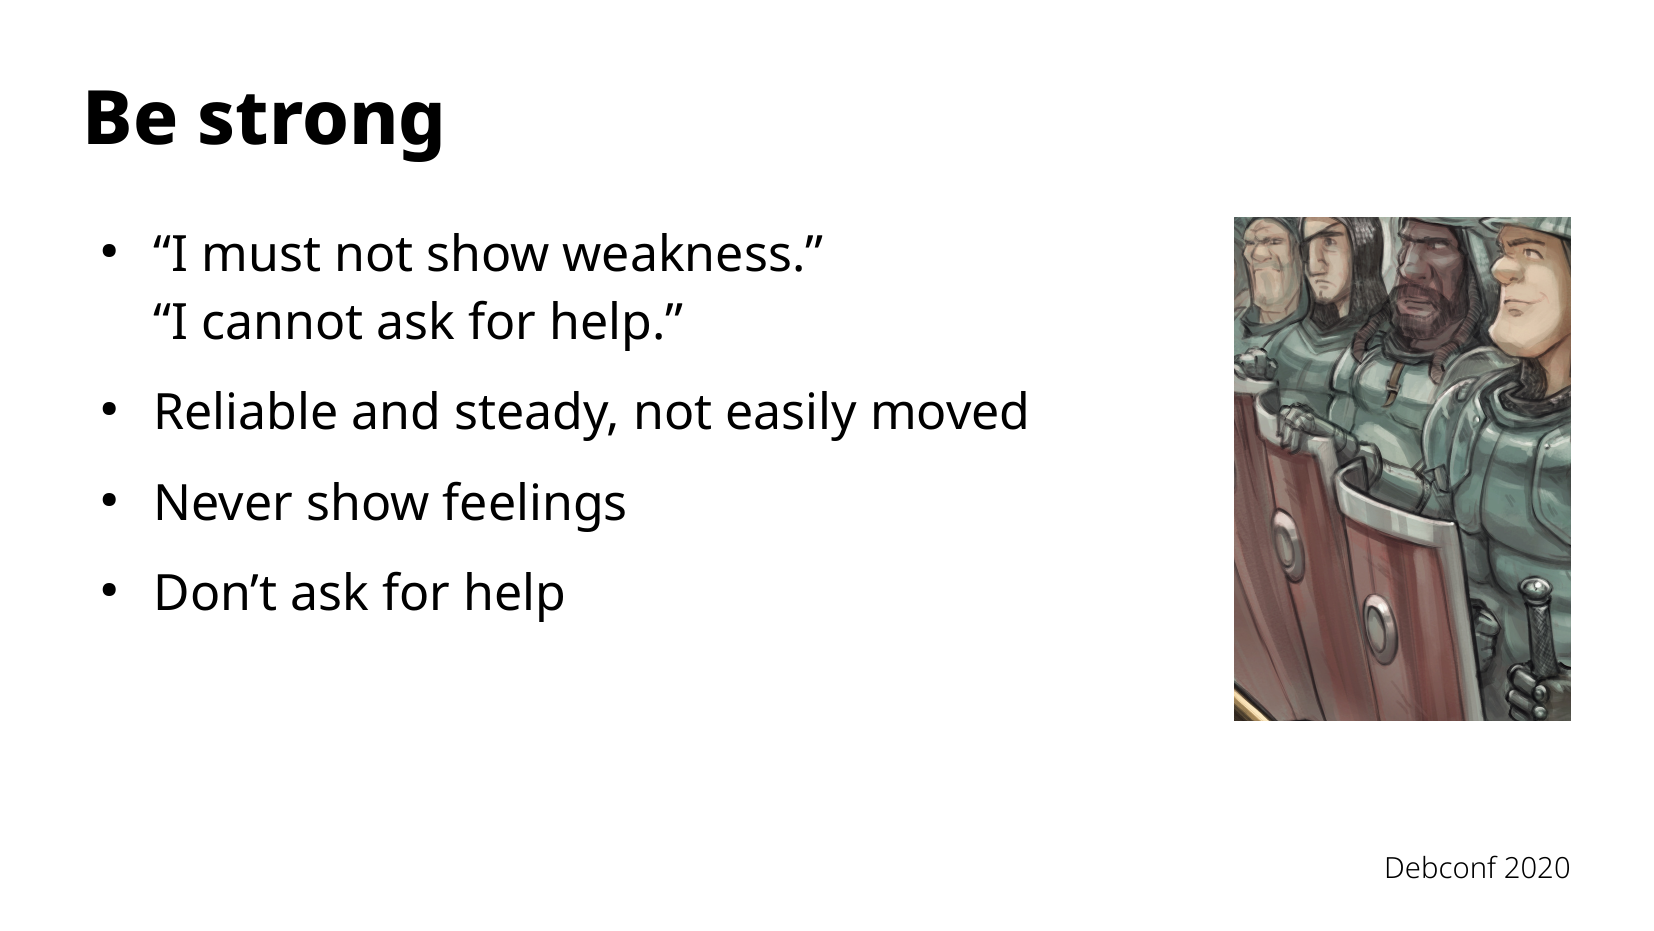

# Be strong
“I must not show weakness.”
“I cannot ask for help.”
Reliable and steady, not easily moved
Never show feelings
Don’t ask for help
Debconf 2020